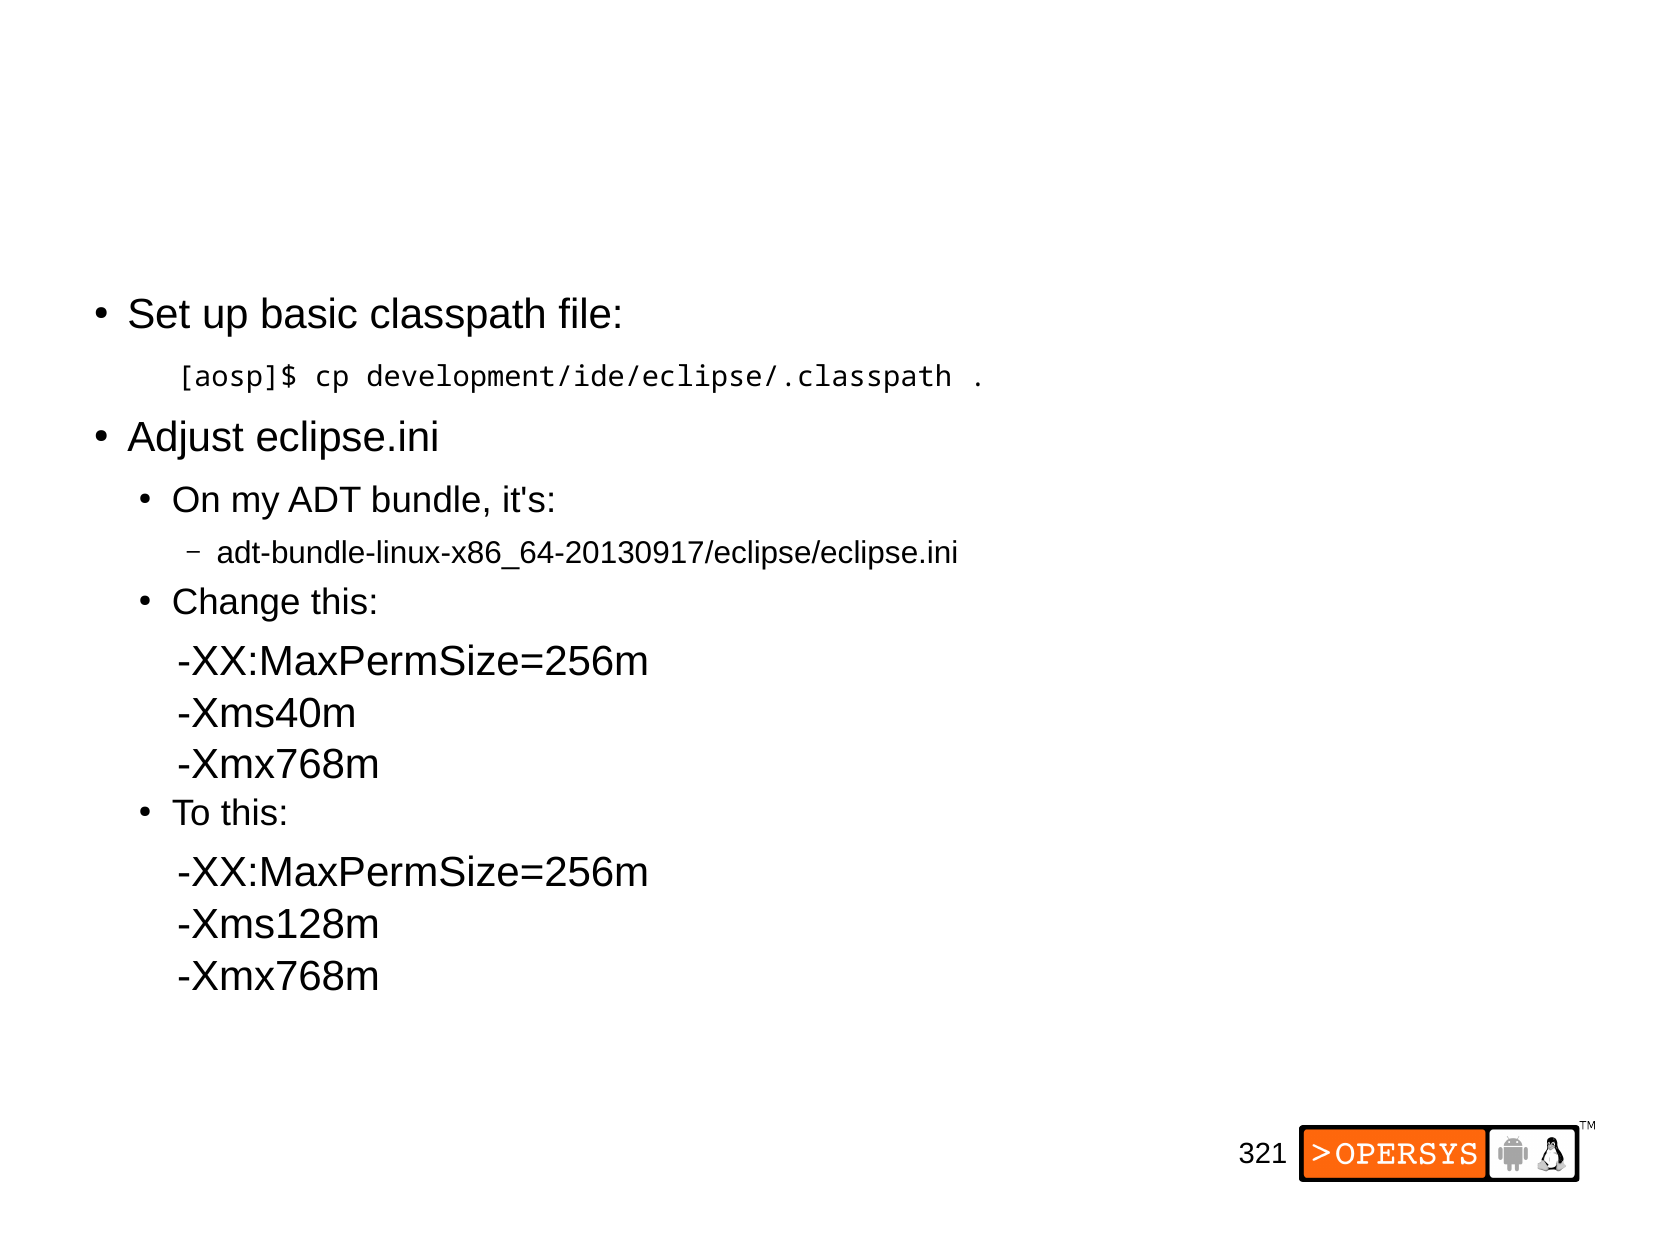

# Set up basic classpath file:
[aosp]$ cp development/ide/eclipse/.classpath .
Adjust eclipse.ini
On my ADT bundle, it's:
adt-bundle-linux-x86_64-20130917/eclipse/eclipse.ini
Change this:
-XX:MaxPermSize=256m
-Xms40m
-Xmx768m
To this:
-XX:MaxPermSize=256m
-Xms128m
-Xmx768m